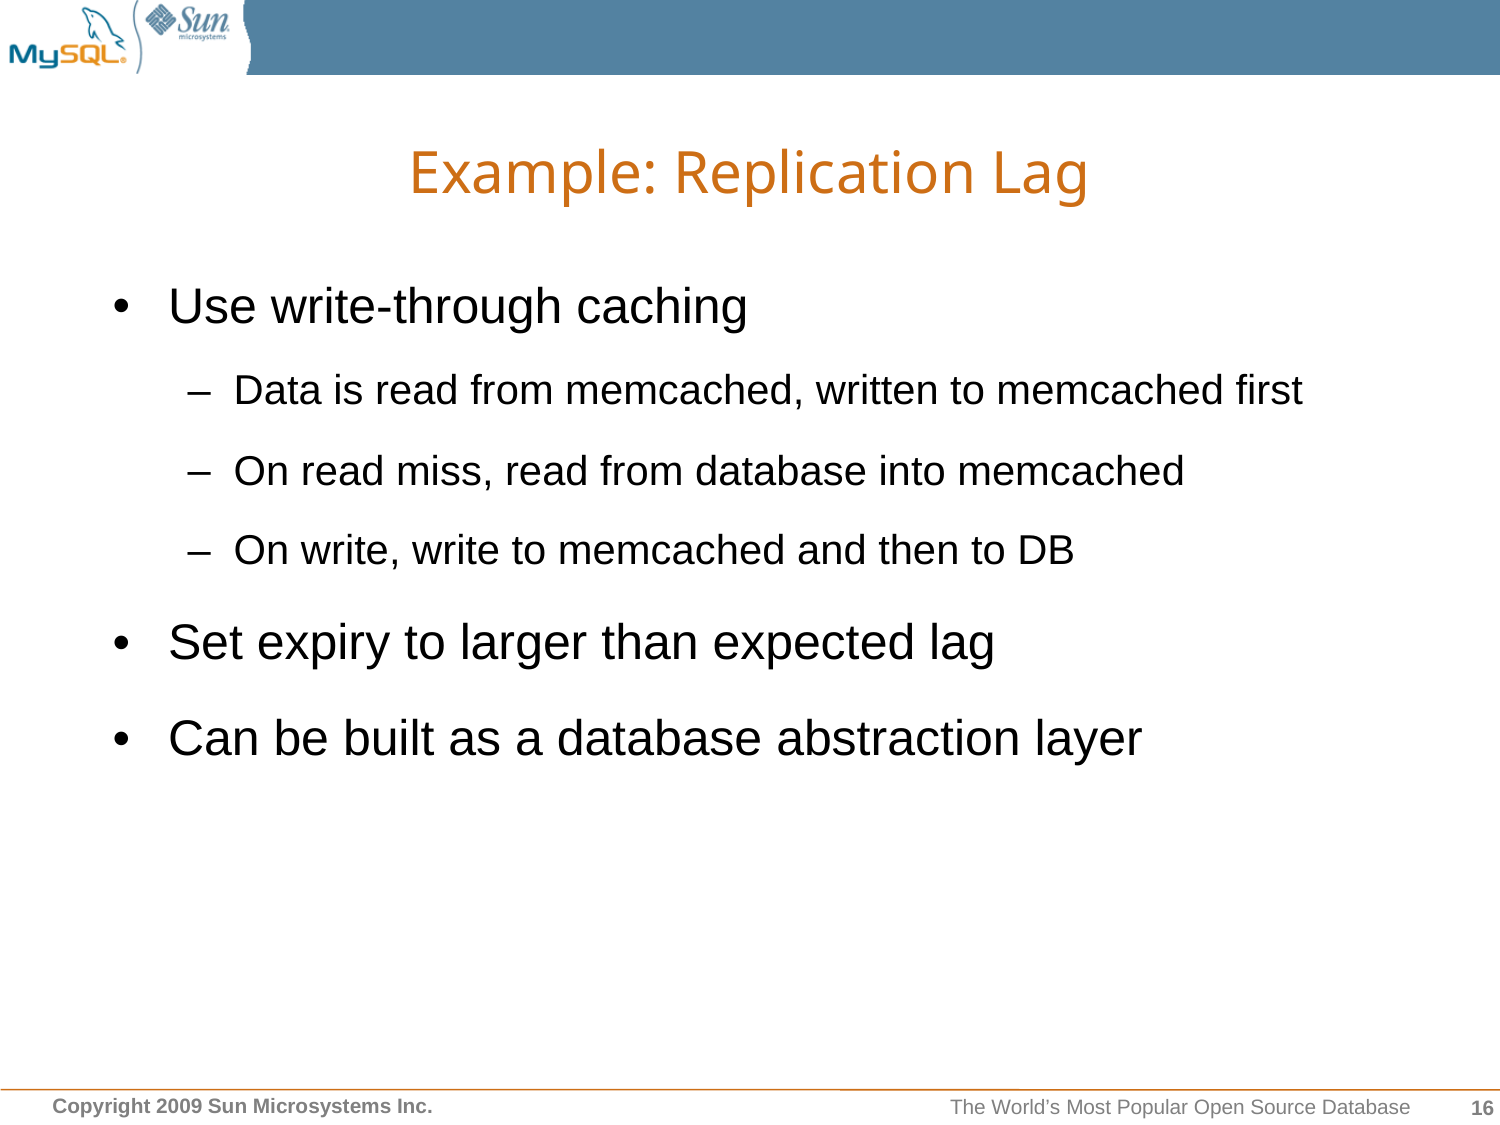

# Example: Replication Lag
Use write-through caching
Data is read from memcached, written to memcached first
On read miss, read from database into memcached
On write, write to memcached and then to DB
Set expiry to larger than expected lag
Can be built as a database abstraction layer